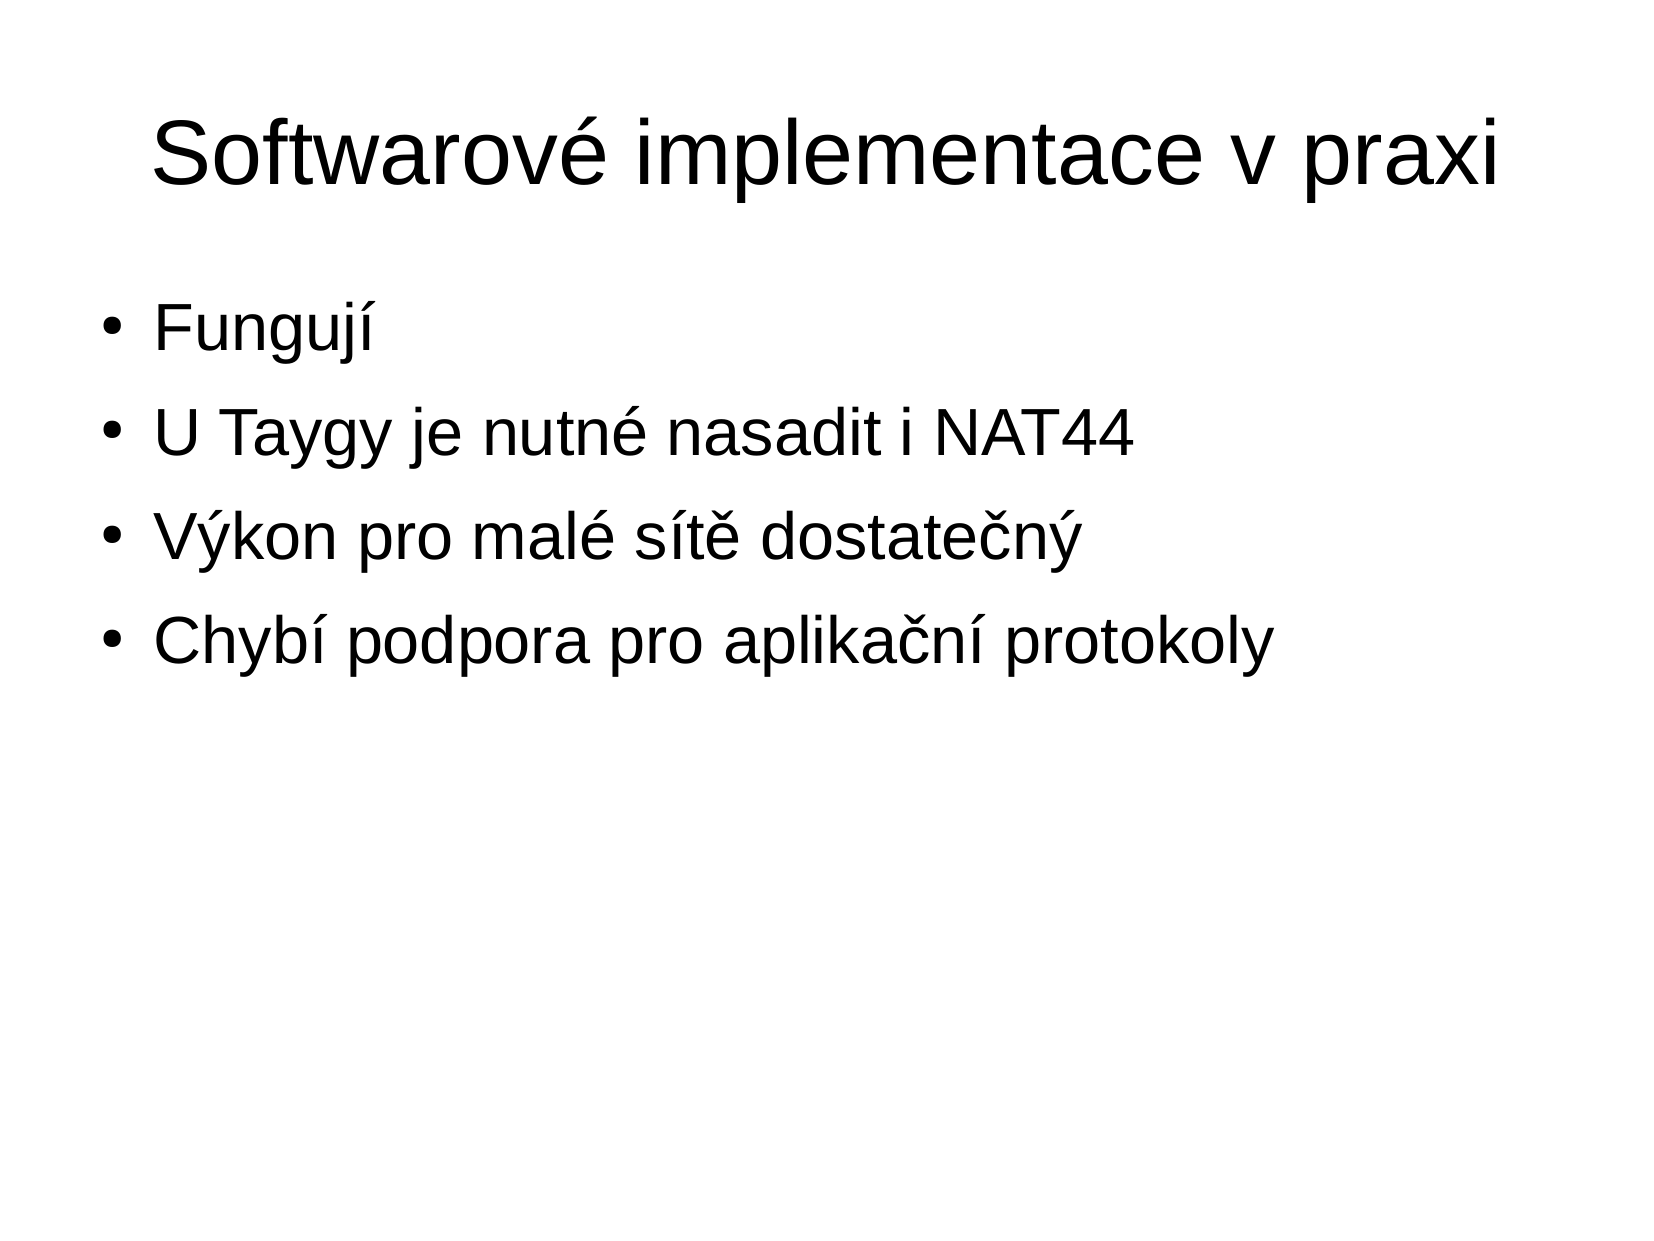

# Softwarové implementace v praxi
Fungují
U Taygy je nutné nasadit i NAT44
Výkon pro malé sítě dostatečný
Chybí podpora pro aplikační protokoly